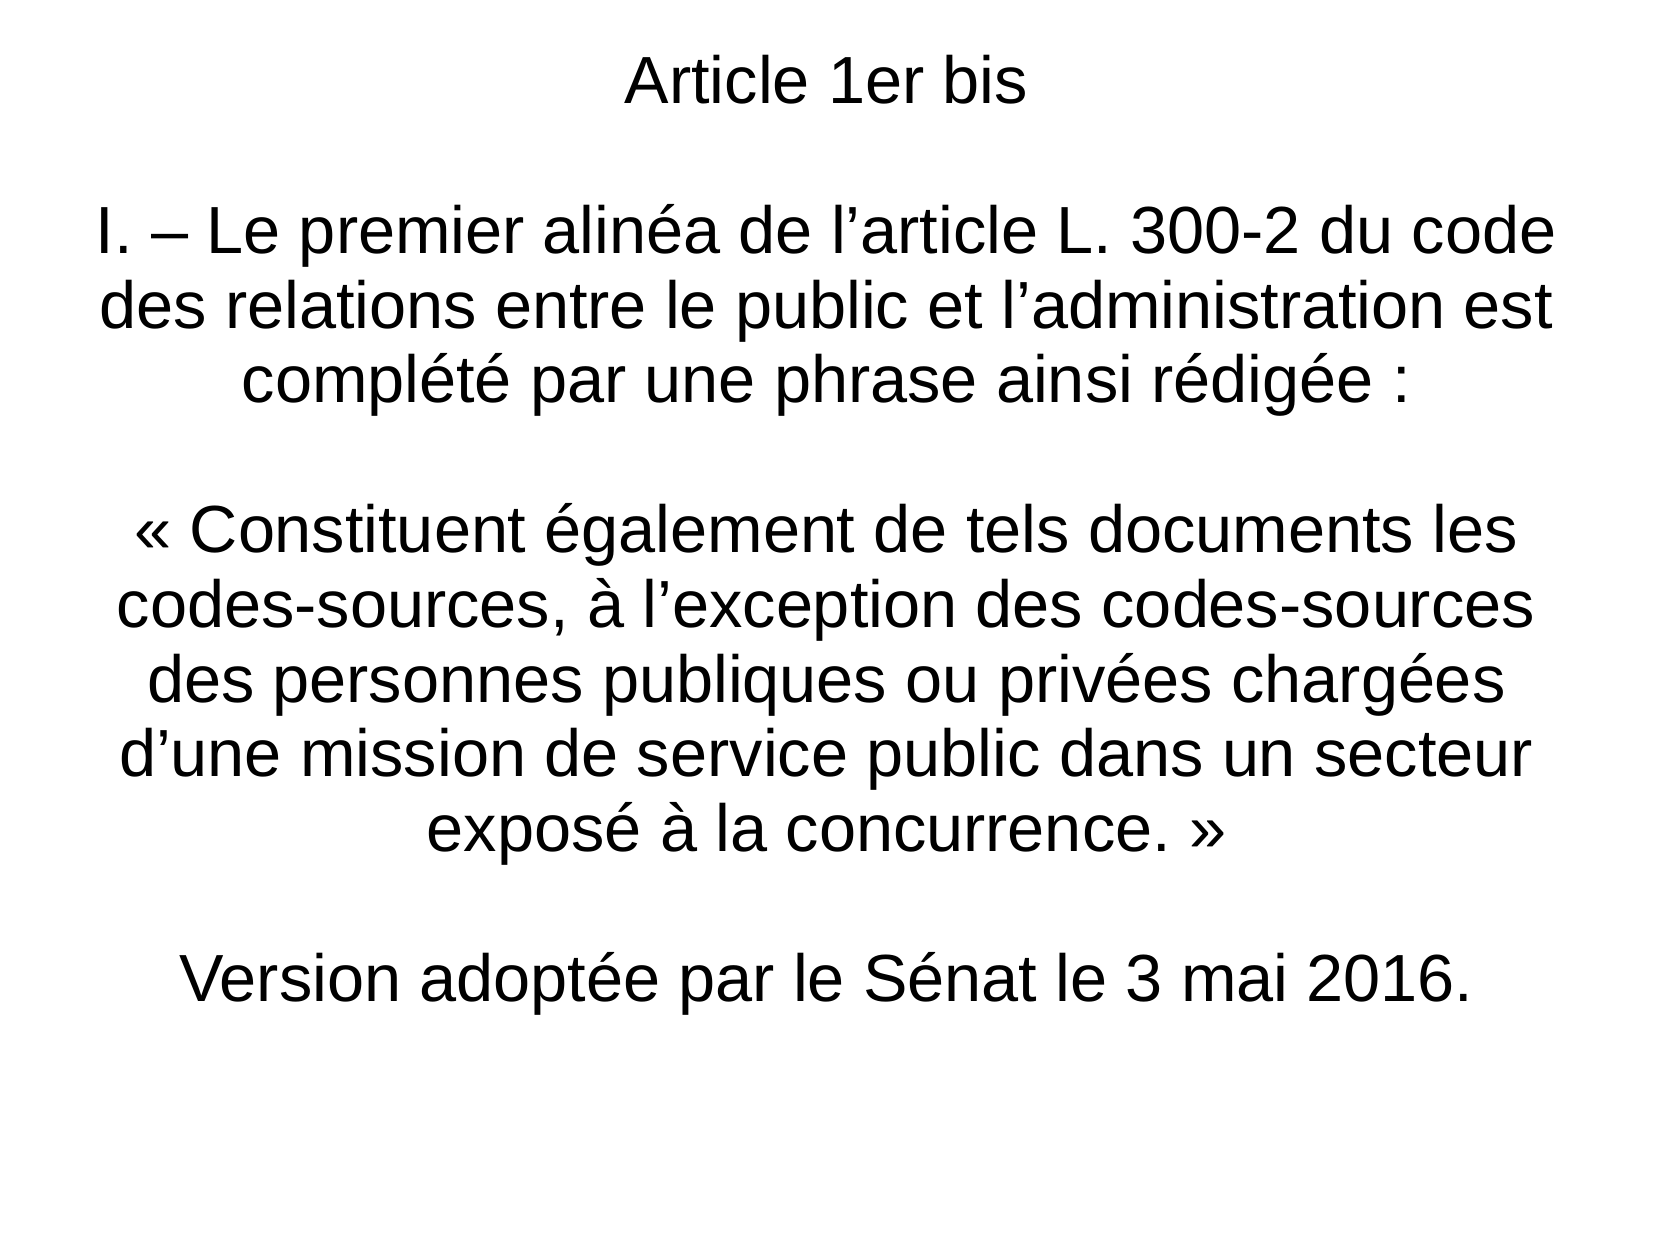

# Article 1er bis
I. – Le premier alinéa de l’article L. 300-2 du code des relations entre le public et l’administration est complété par une phrase ainsi rédigée :
« Constituent également de tels documents les codes‑sources, à l’exception des codes-sources des personnes publiques ou privées chargées d’une mission de service public dans un secteur exposé à la concurrence. »
Version adoptée par le Sénat le 3 mai 2016.